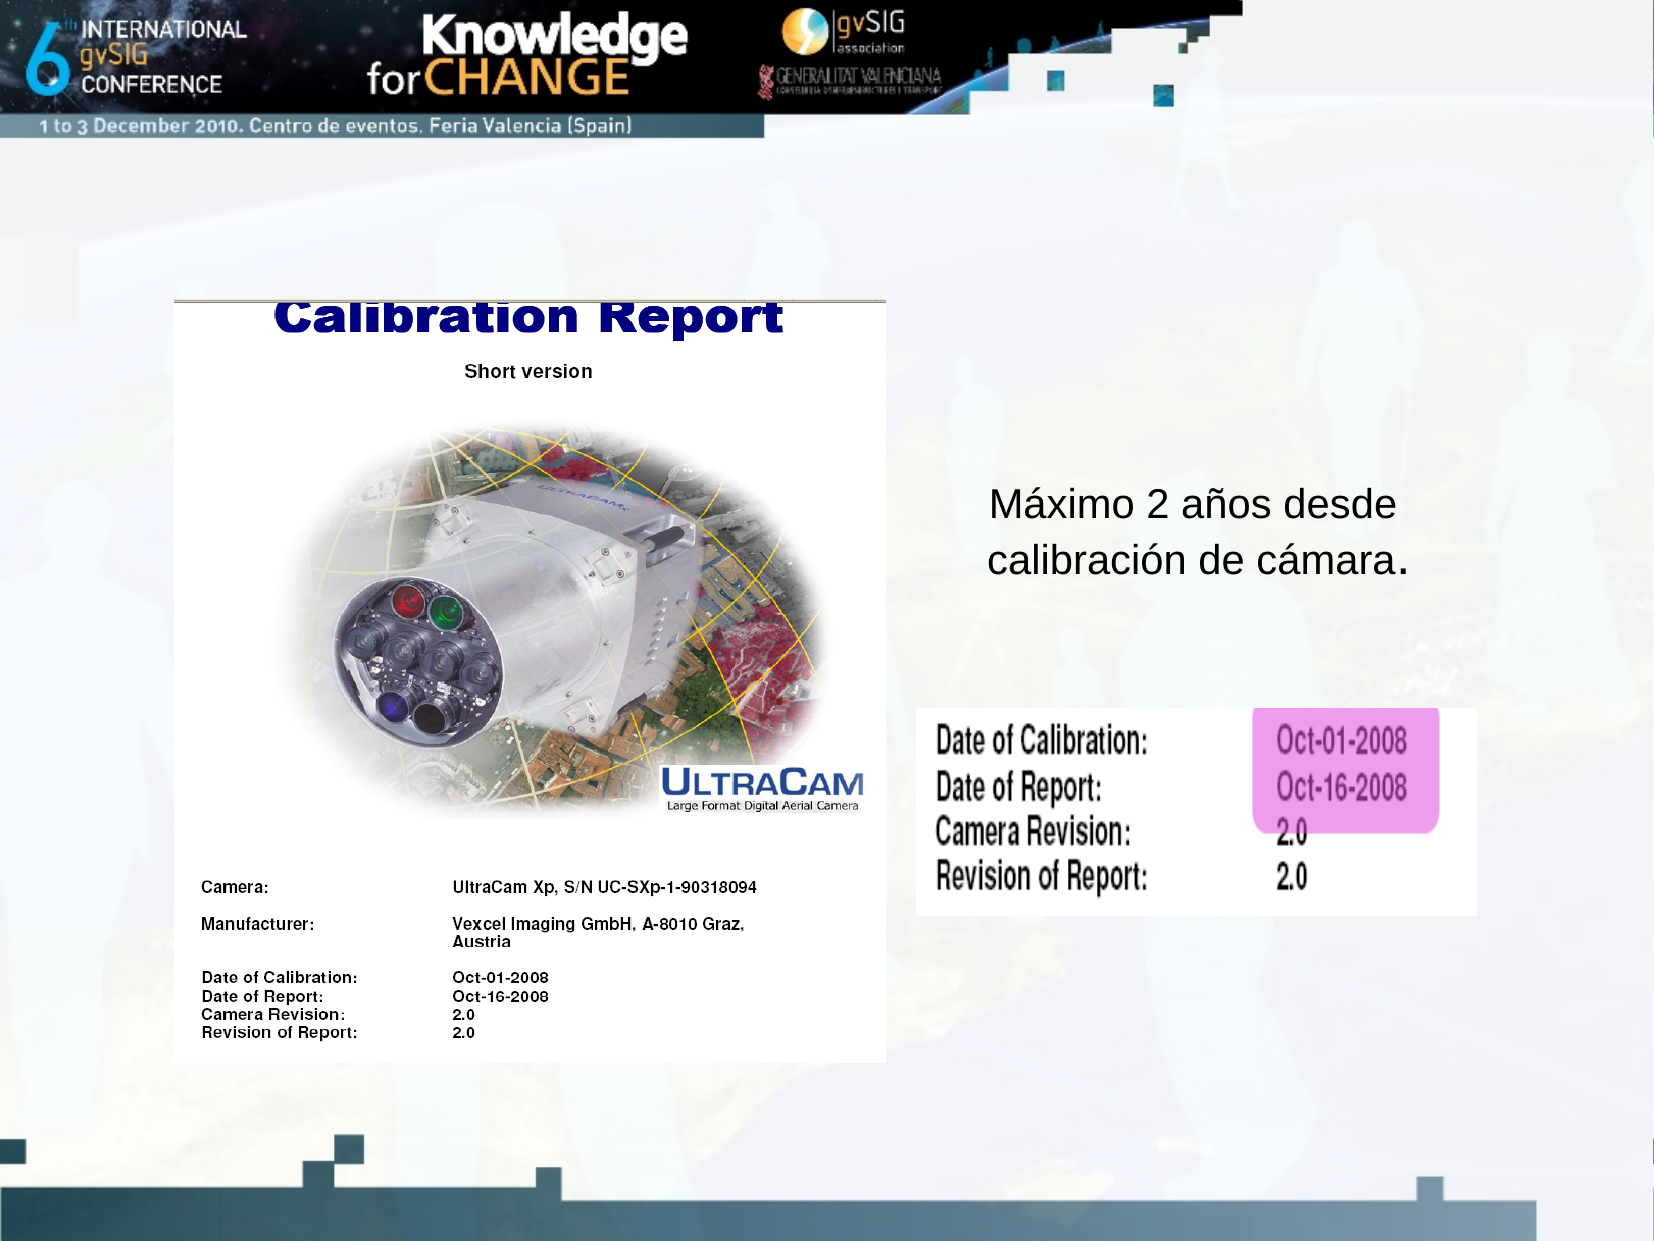

# Máximo 2 años desde calibración de cámara.